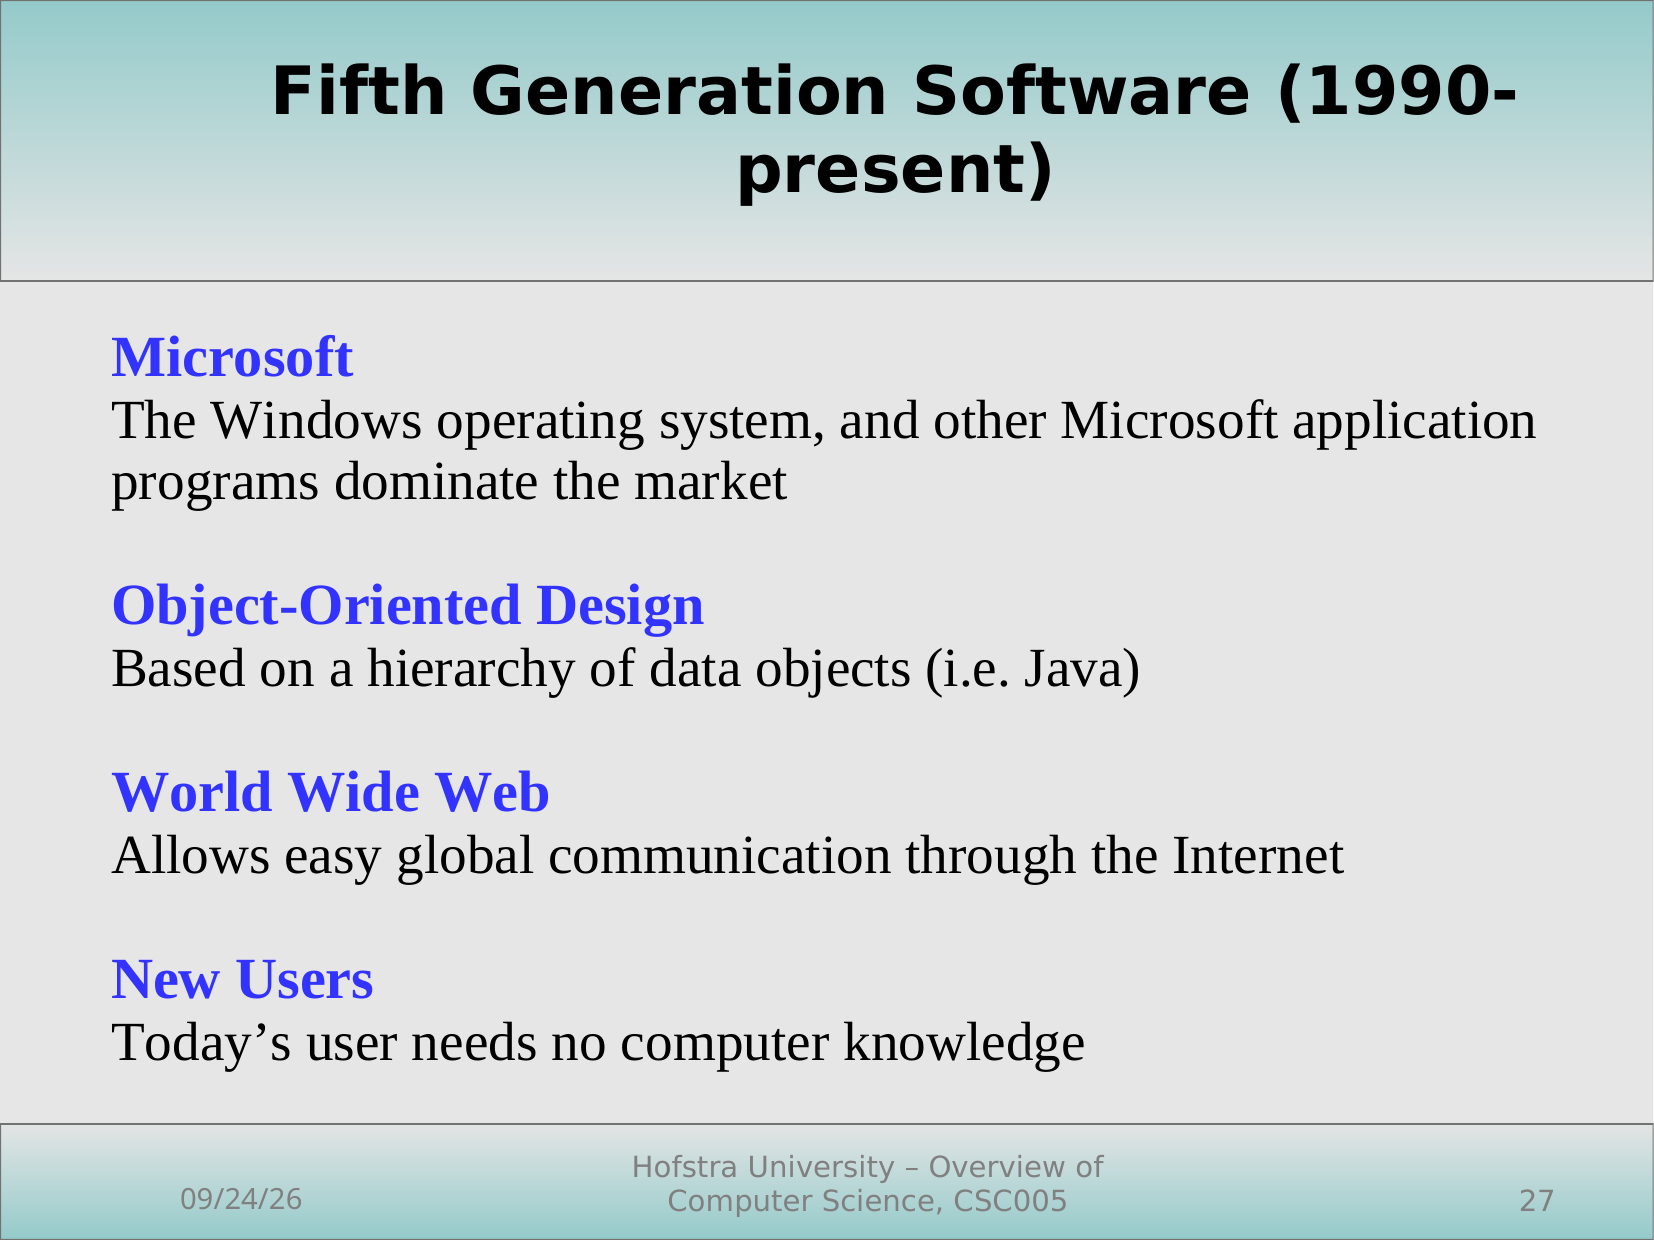

# Fifth Generation Software (1990- present)
Microsoft
The Windows operating system, and other Microsoft application programs dominate the market
Object-Oriented Design
Based on a hierarchy of data objects (i.e. Java)
World Wide Web
Allows easy global communication through the Internet
New Users
Today’s user needs no computer knowledge
27